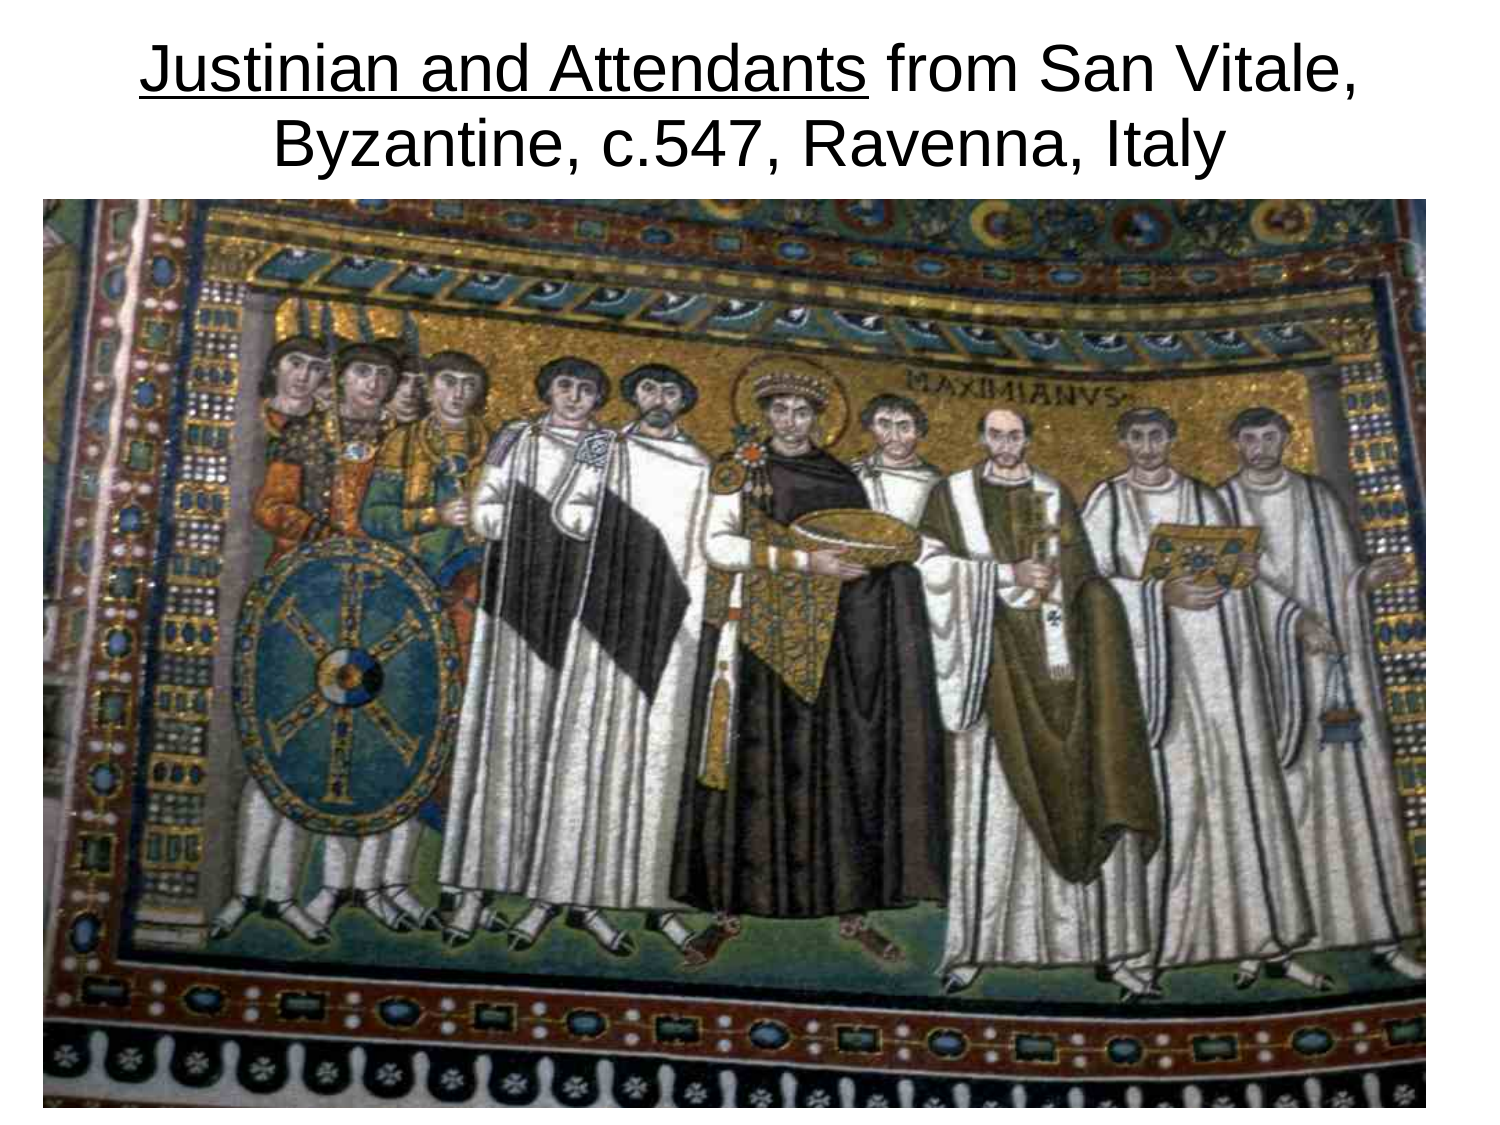

# Justinian and Attendants from San Vitale, Byzantine, c.547, Ravenna, Italy